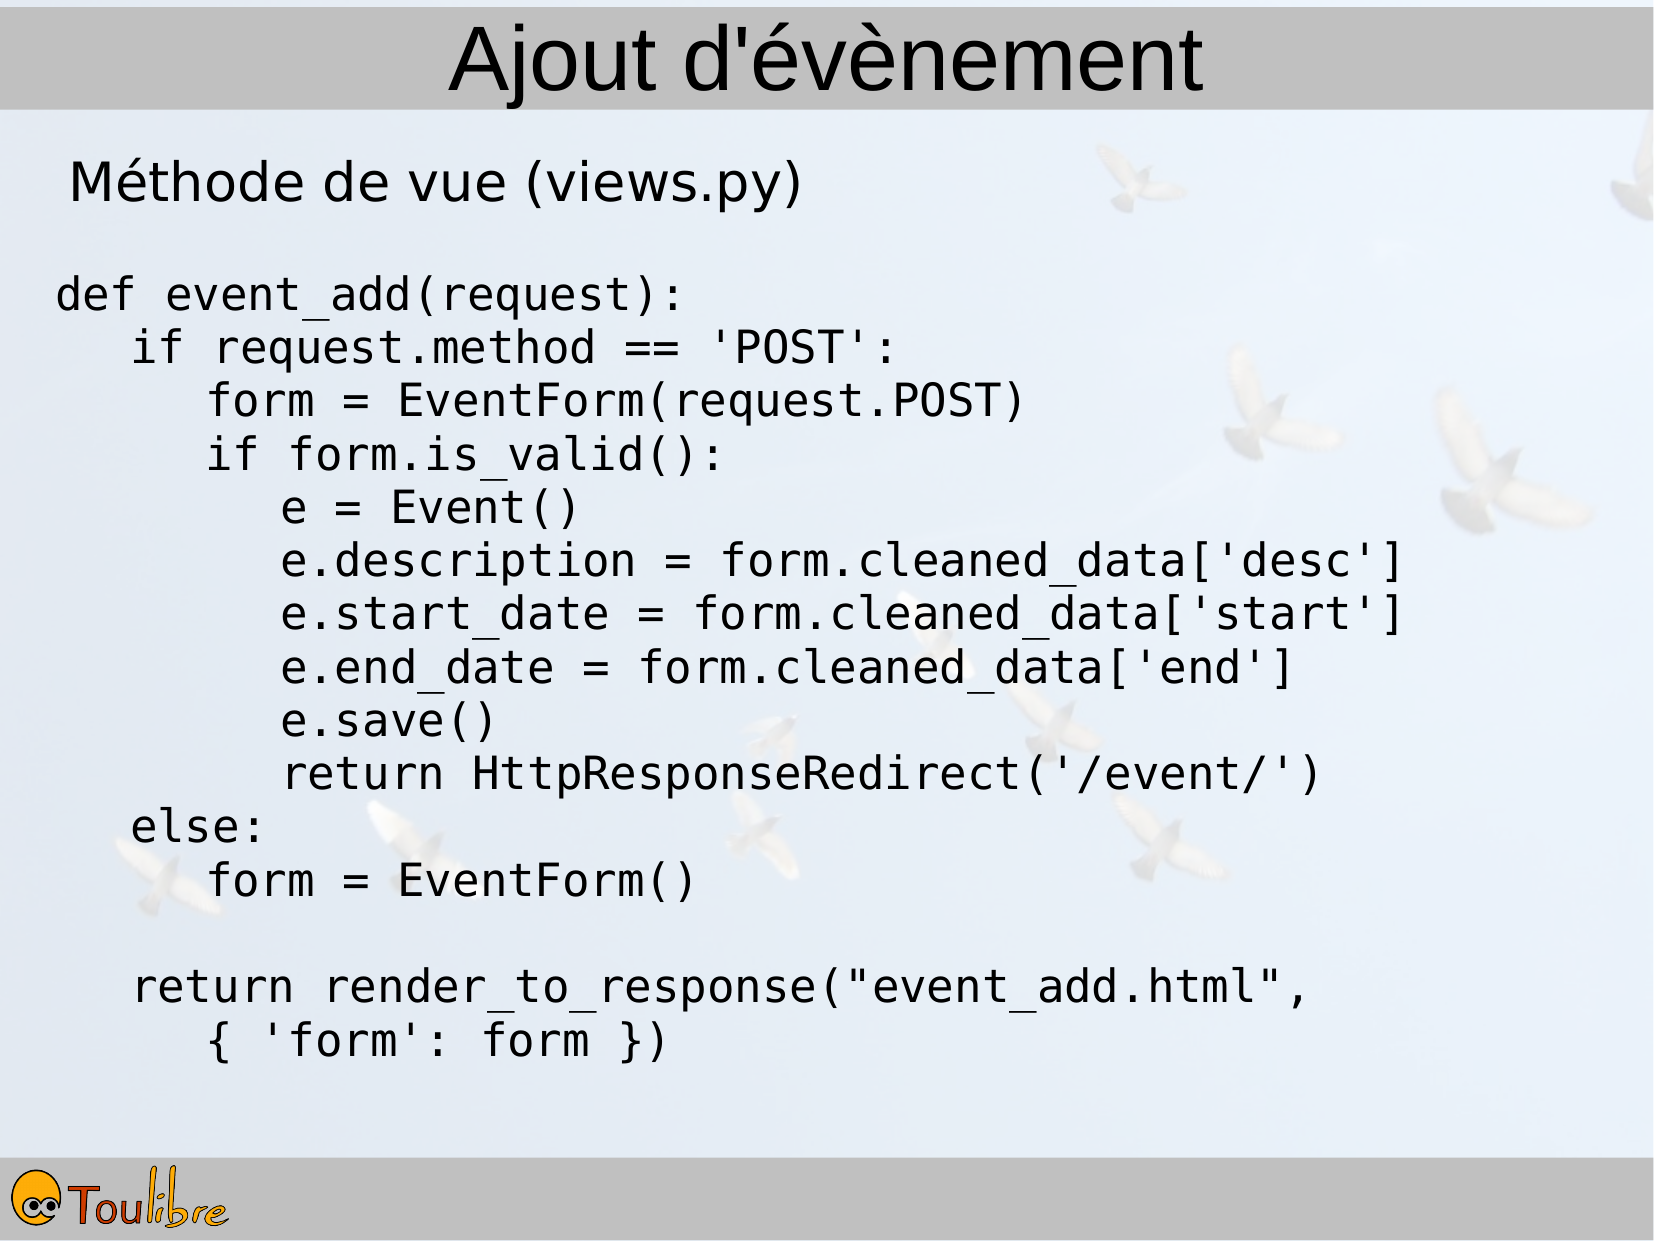

# Ajout d'évènement
Méthode de vue (views.py)
def event_add(request):
	if request.method == 'POST':
		form = EventForm(request.POST)
		if form.is_valid():
			e = Event()
			e.description = form.cleaned_data['desc']
			e.start_date = form.cleaned_data['start']
			e.end_date = form.cleaned_data['end']
			e.save()
			return HttpResponseRedirect('/event/')
	else:
		form = EventForm()
	return render_to_response("event_add.html",
		{ 'form': form })